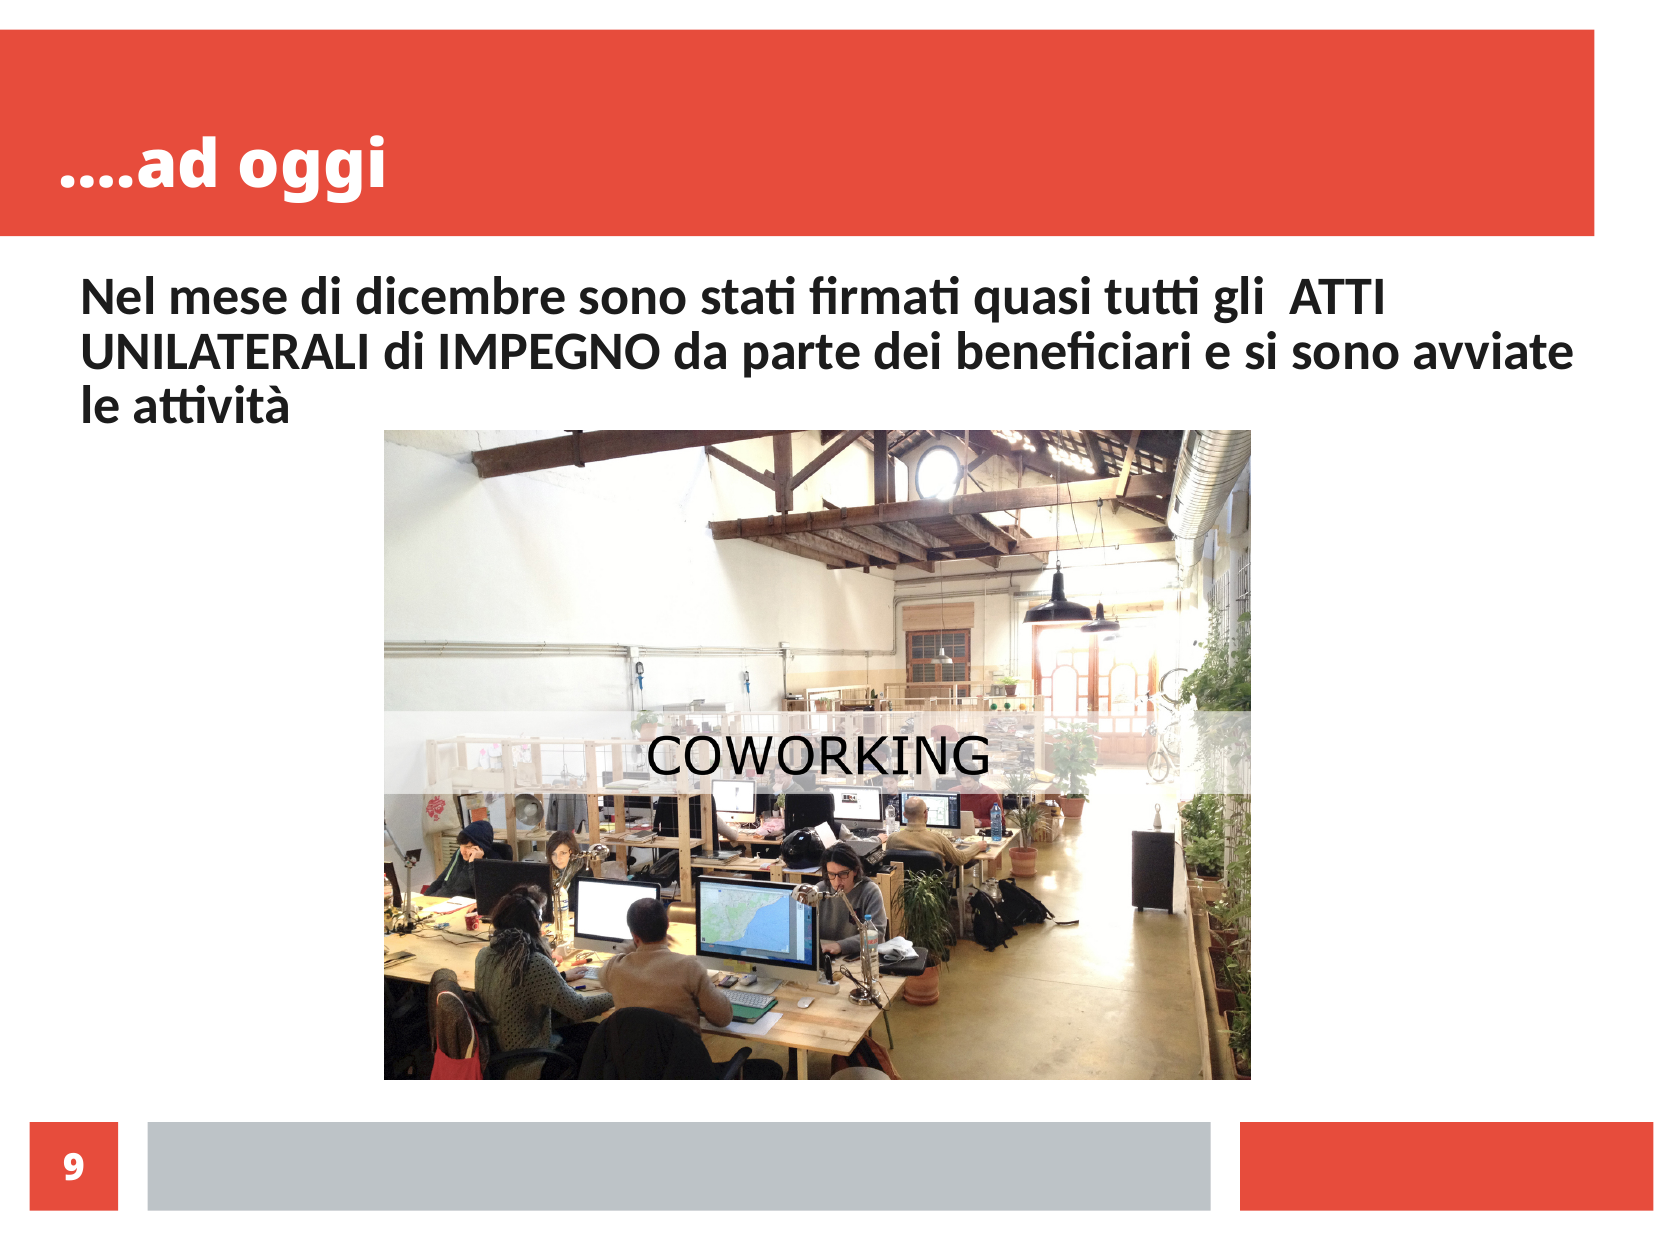

# ….ad oggi
Nel mese di dicembre sono stati firmati quasi tutti gli ATTI UNILATERALI di IMPEGNO da parte dei beneficiari e si sono avviate le attività
9